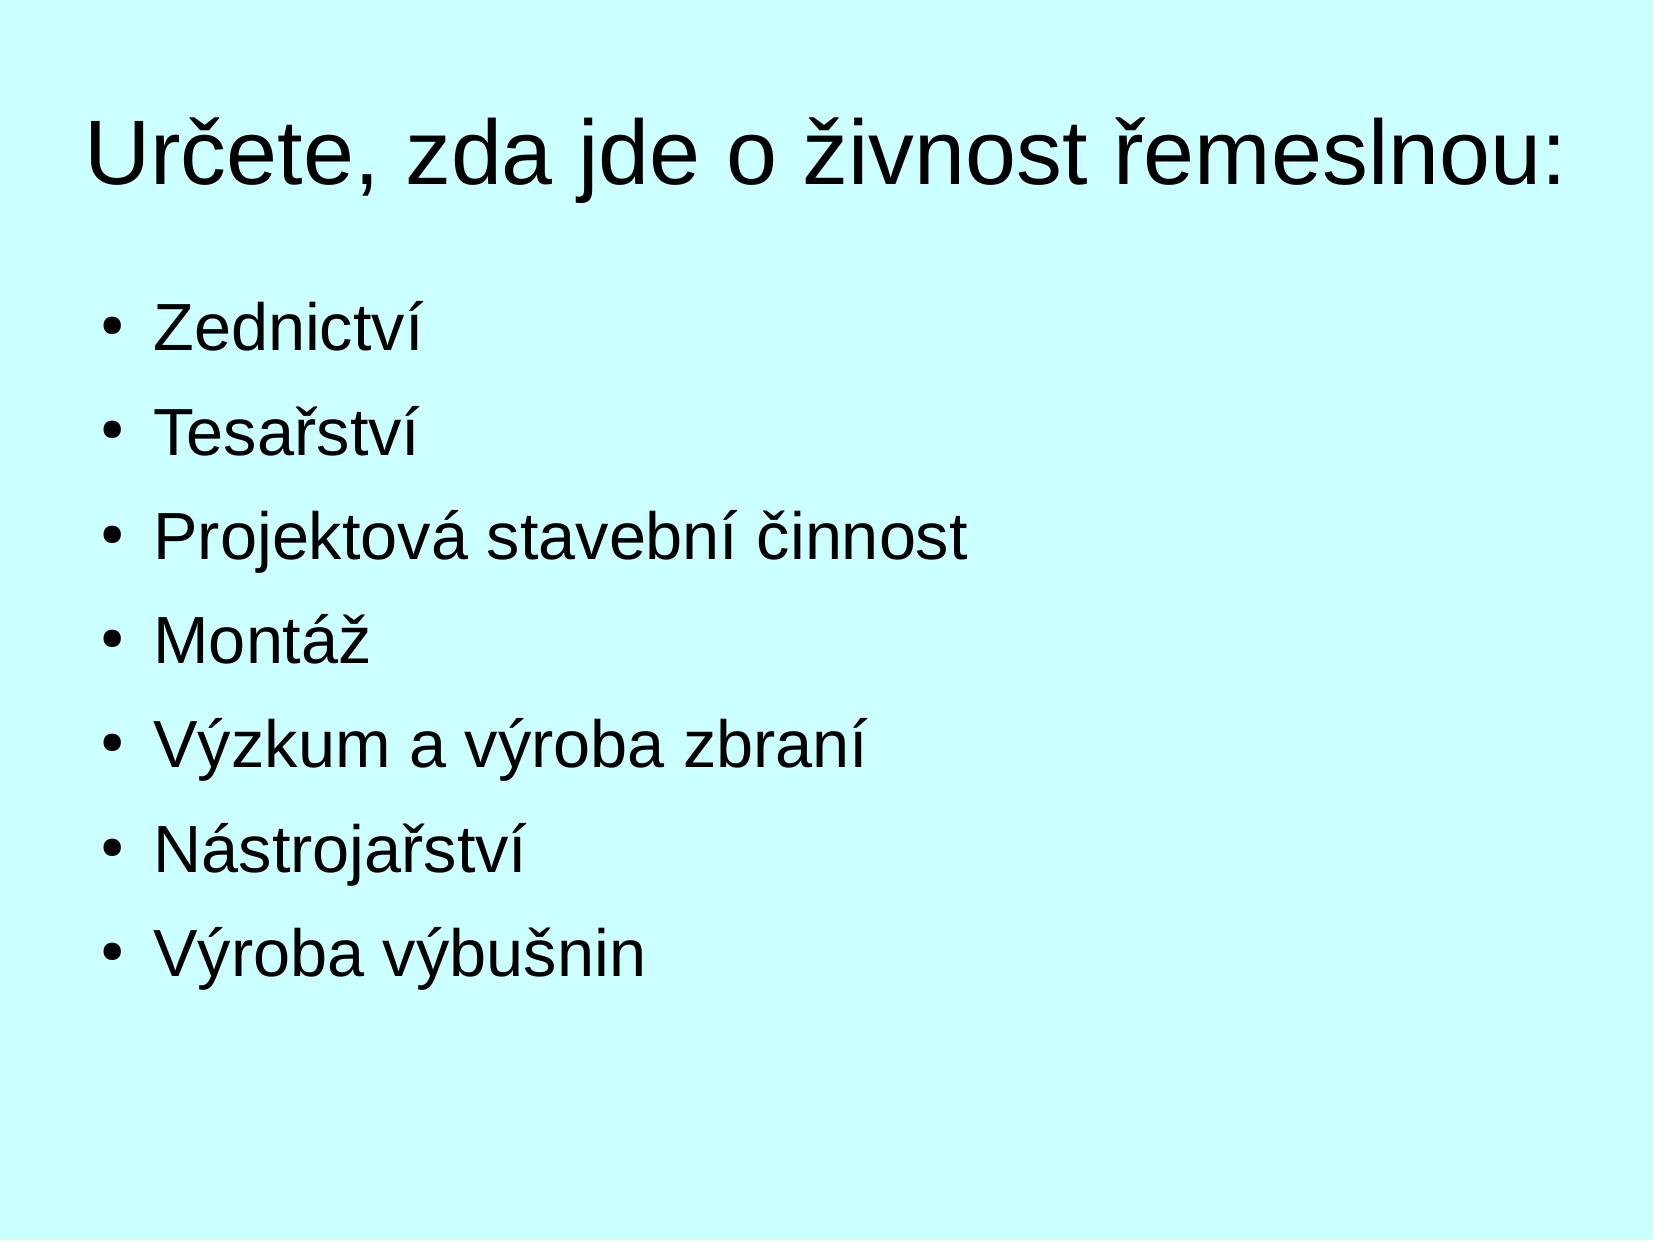

# Určete, zda jde o živnost řemeslnou:
Zednictví
Tesařství
Projektová stavební činnost
Montáž
Výzkum a výroba zbraní
Nástrojařství
Výroba výbušnin